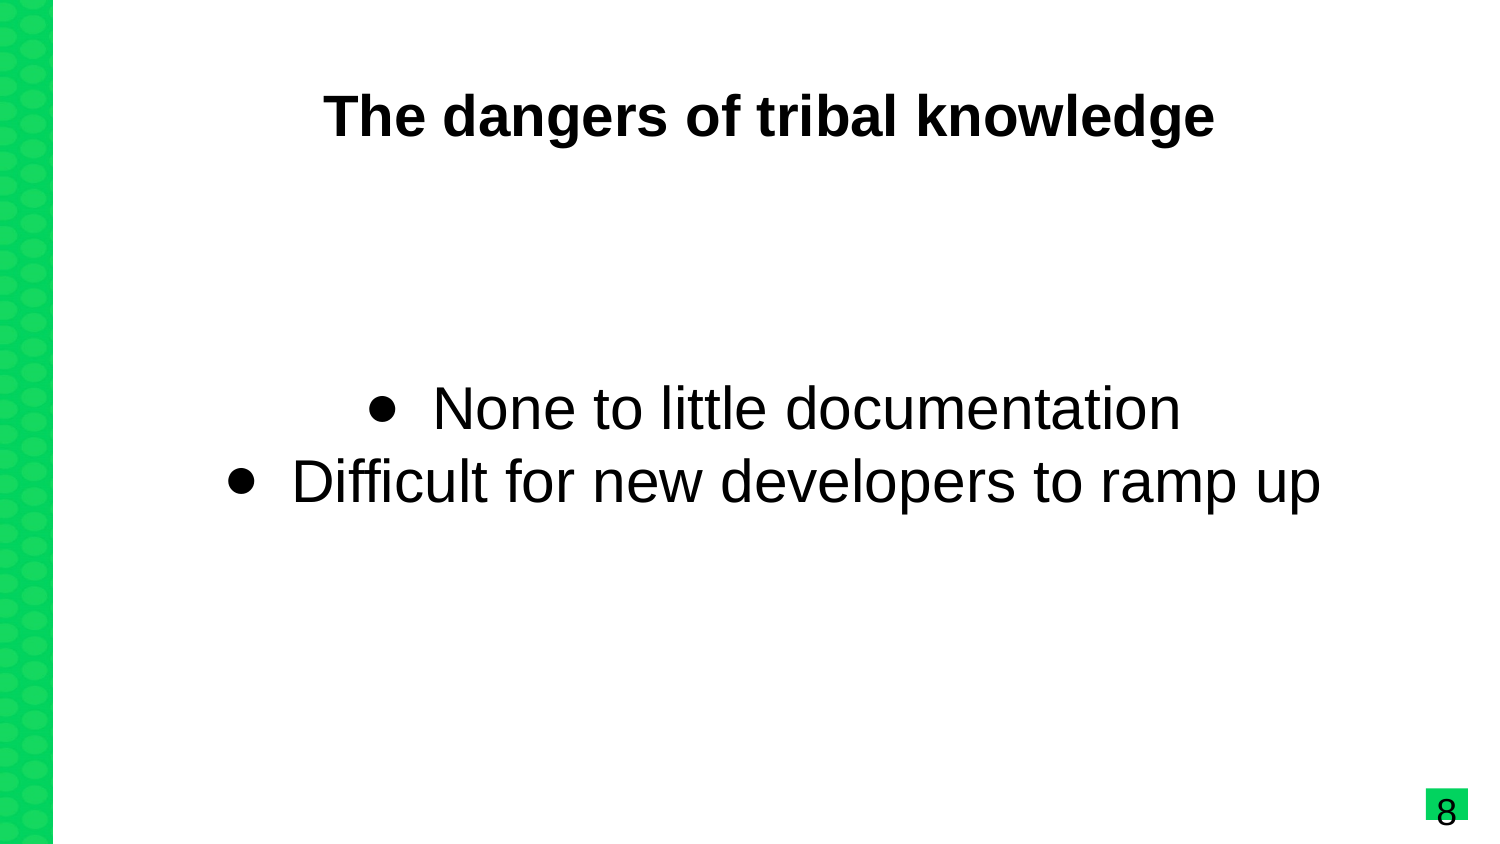

The dangers of tribal knowledge
None to little documentation
Difficult for new developers to ramp up